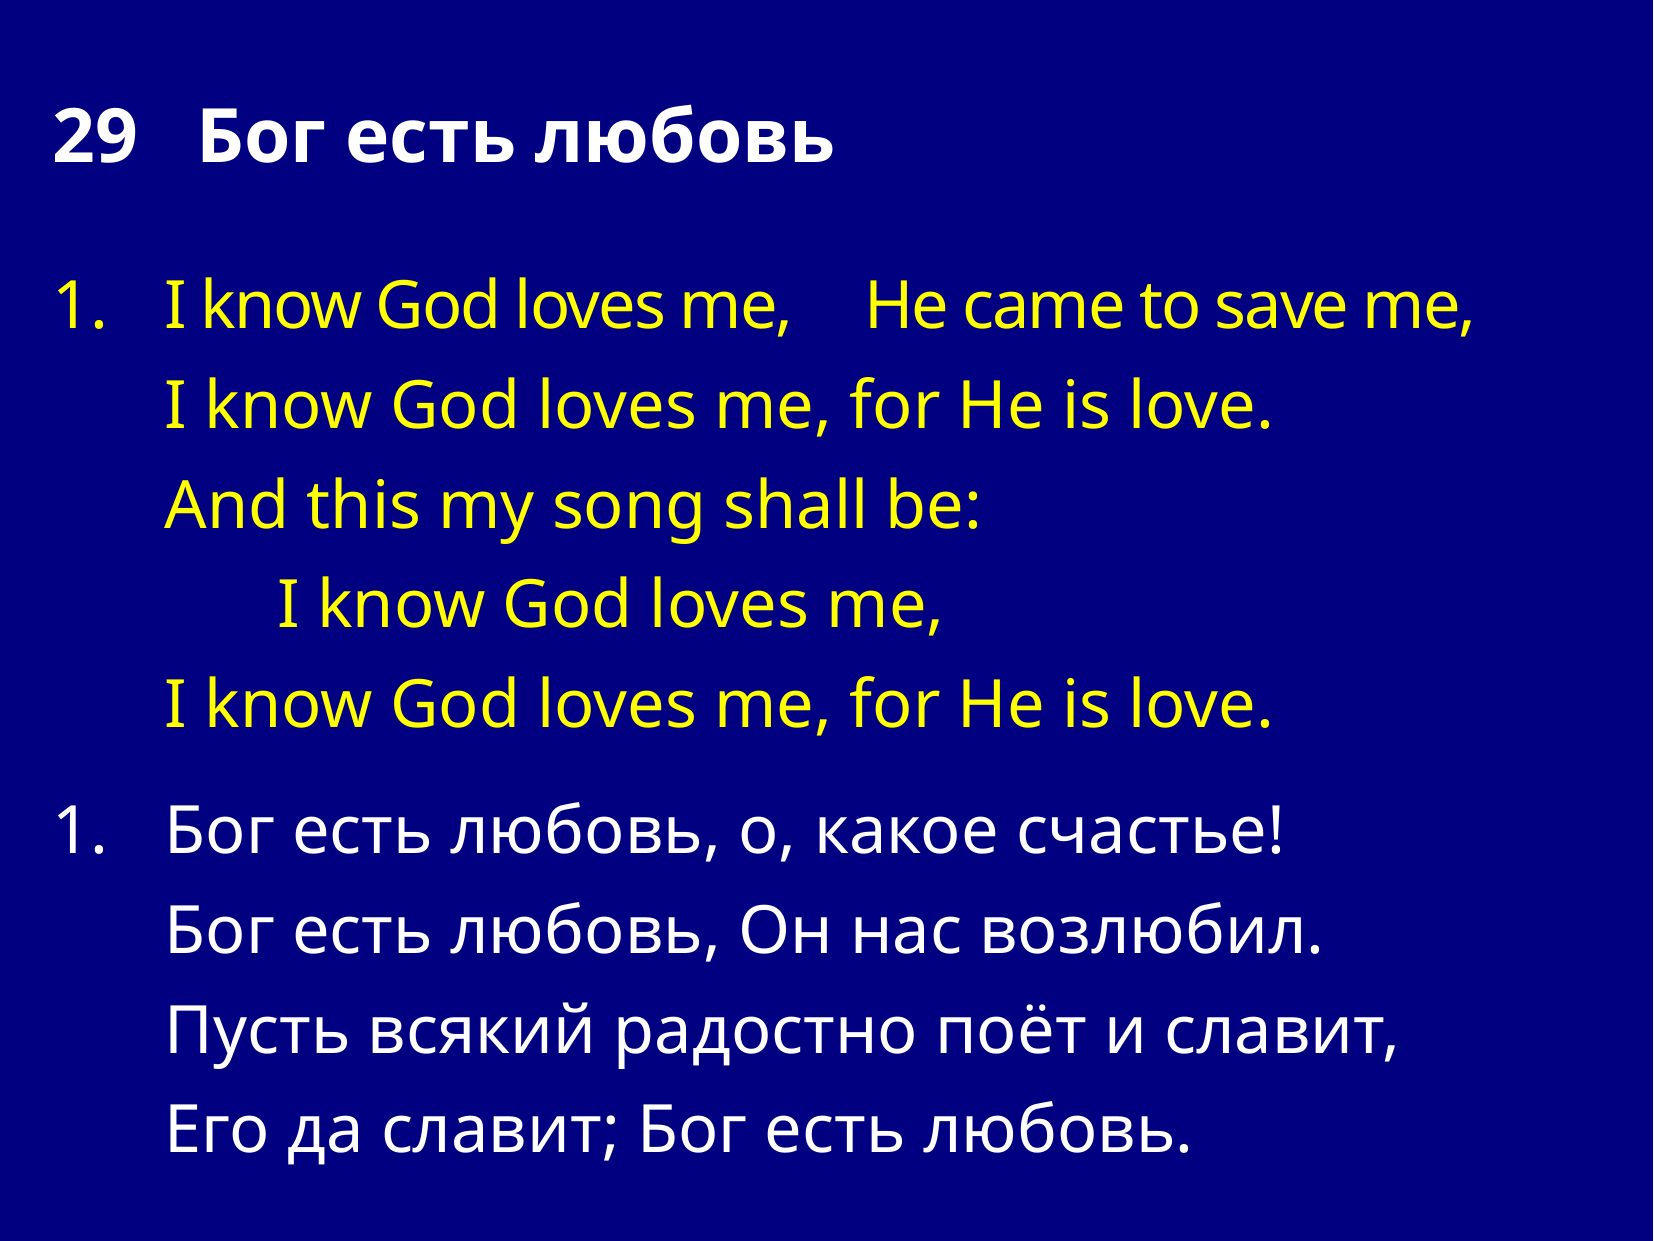

29 Бог есть любовь
1.	I know God loves me, 	He came to save me,
	I know God loves me, for He is love.
	And this my song shall be:
		I know God loves me,
	I know God loves me, for He is love.
1.	Бог есть любовь, о, какое счастье!
	Бог есть любовь, Он нас возлюбил.
	Пусть всякий радостно поёт и славит,
	Его да славит; Бог есть любовь.